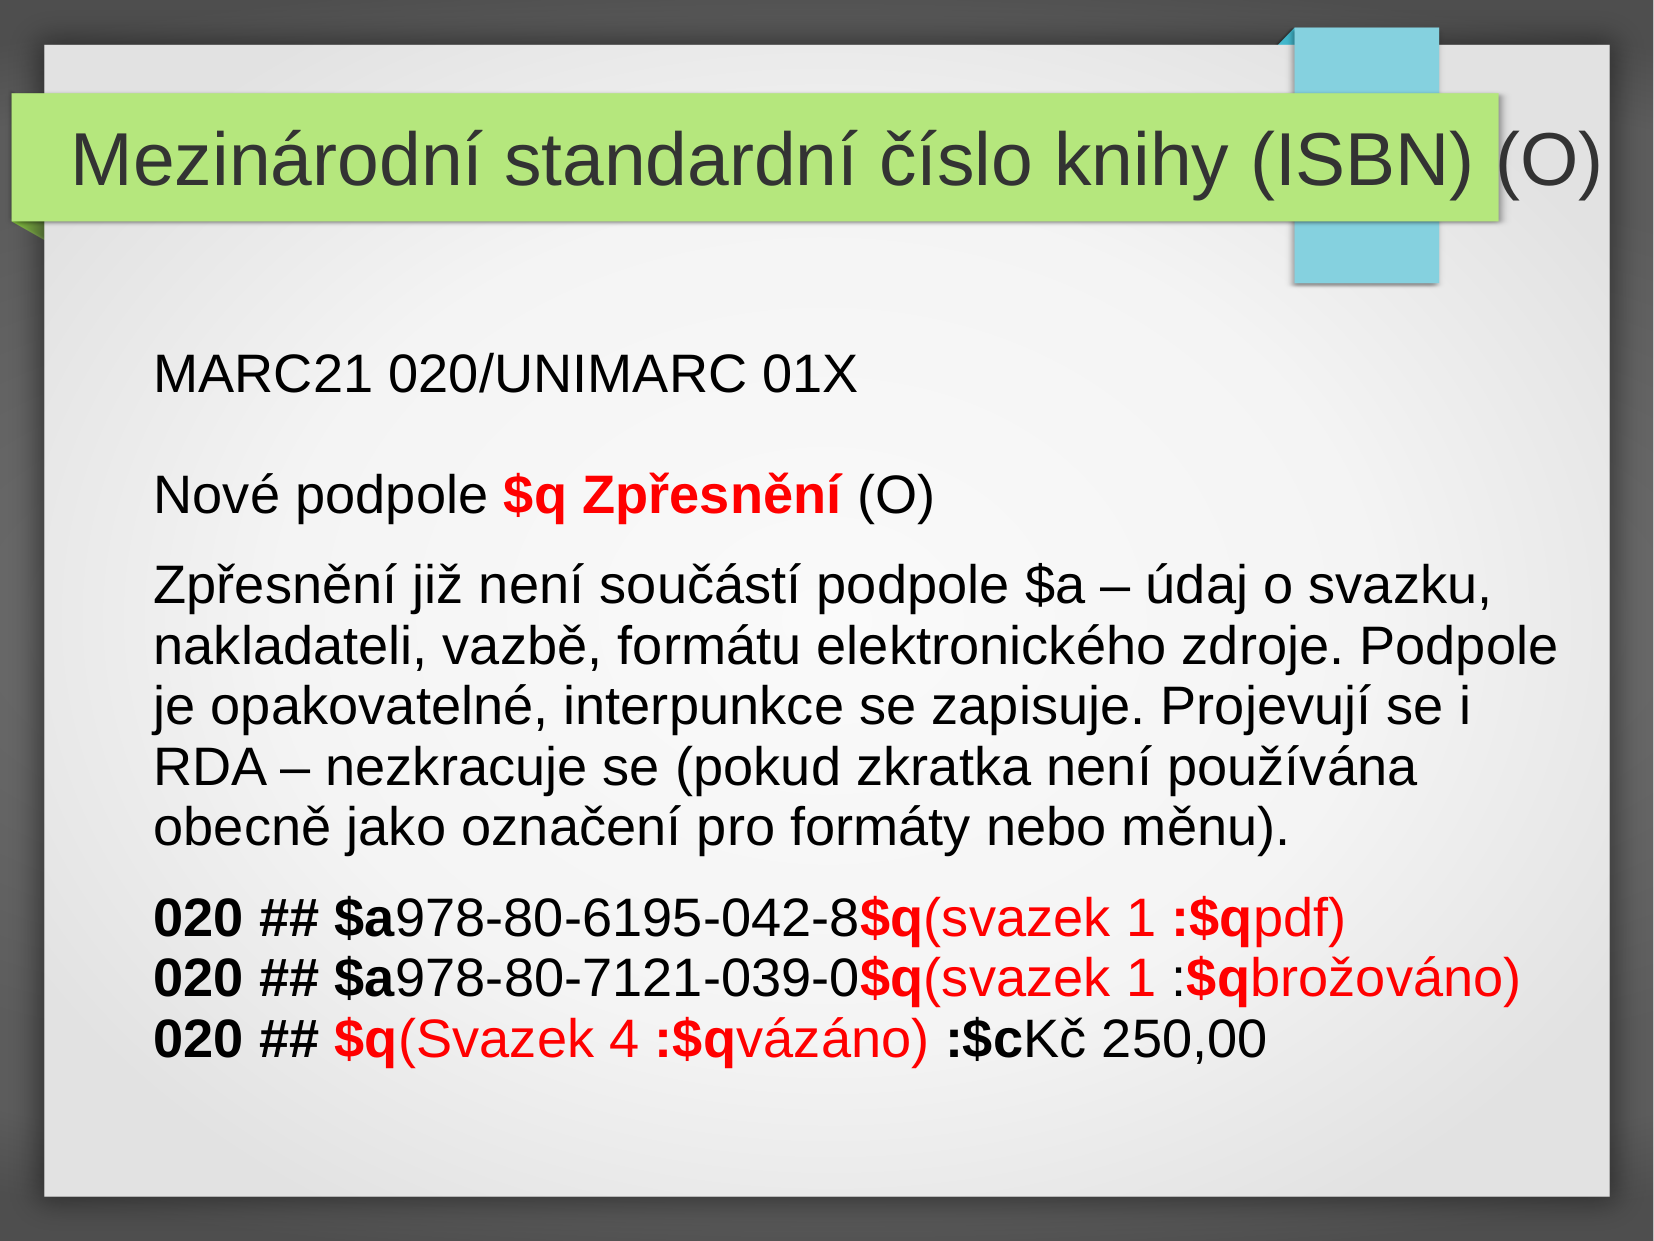

# Mezinárodní standardní číslo knihy (ISBN) (O)
MARC21 020/UNIMARC 01X
Nové podpole $q Zpřesnění (O)
Zpřesnění již není součástí podpole $a – údaj o svazku, nakladateli, vazbě, formátu elektronického zdroje. Podpole je opakovatelné, interpunkce se zapisuje. Projevují se i RDA – nezkracuje se (pokud zkratka není používána obecně jako označení pro formáty nebo měnu).
020 ## $a978-80-6195-042-8$q(svazek 1 :$qpdf)
020 ## $a978-80-7121-039-0$q(svazek 1 :$qbrožováno)
020 ## $q(Svazek 4 :$qvázáno) :$cKč 250,00